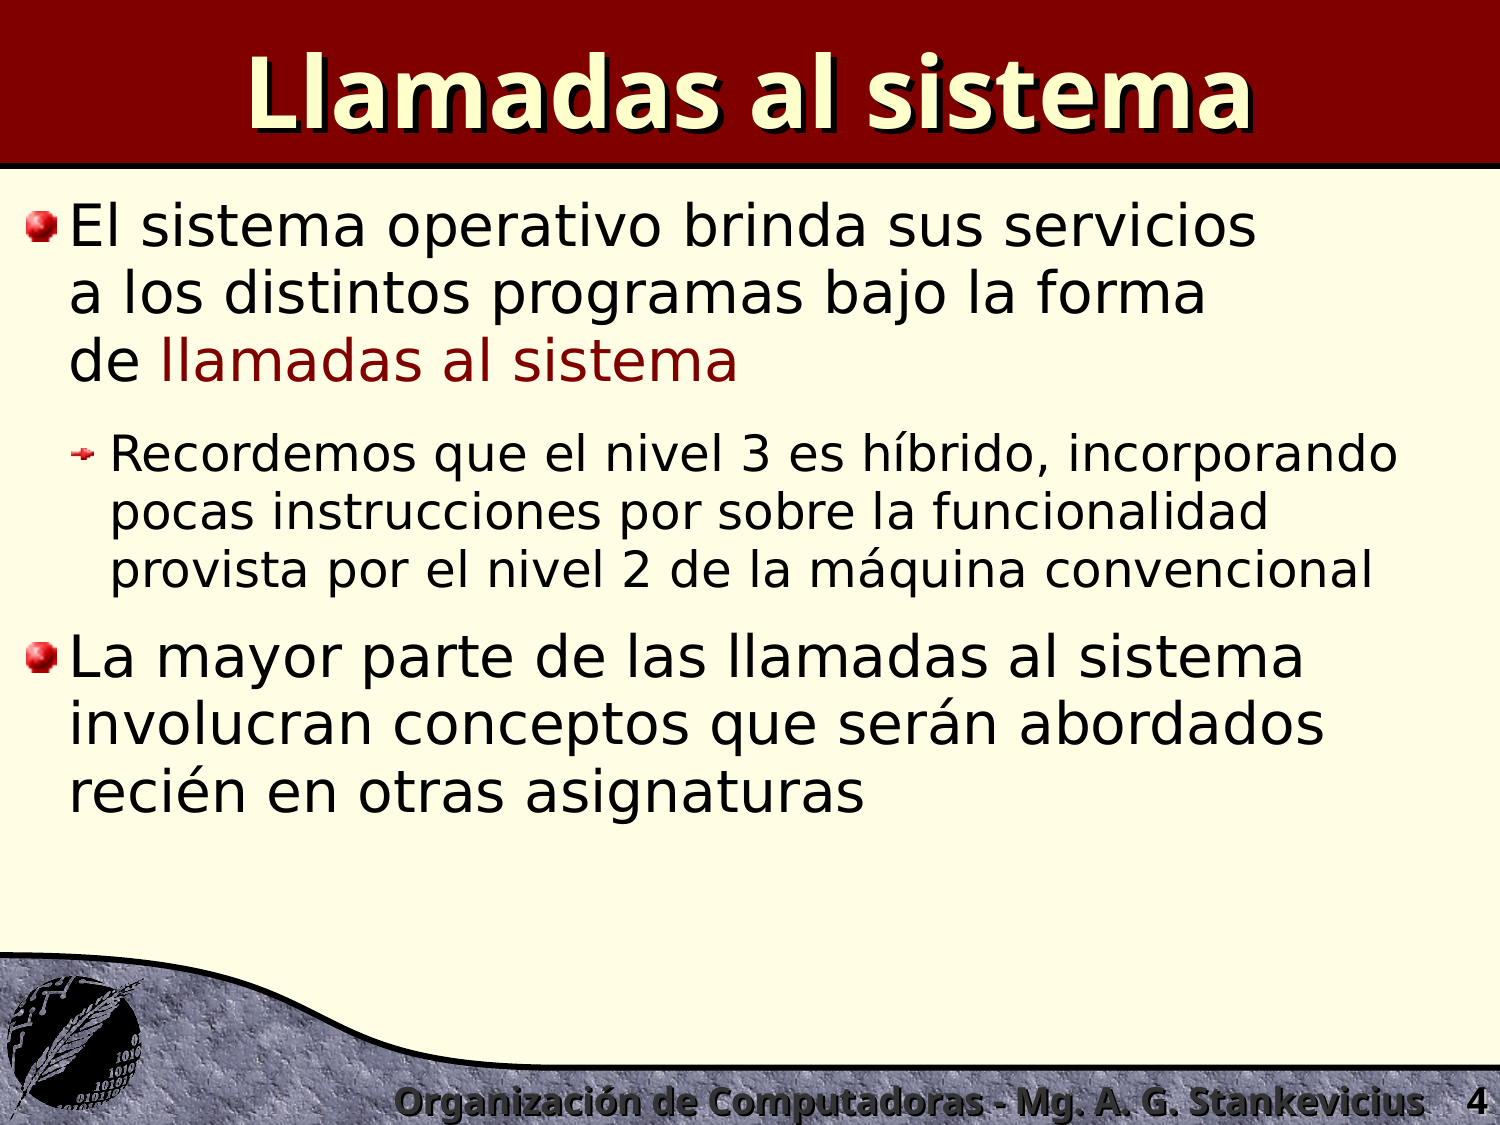

# Llamadas al sistema
El sistema operativo brinda sus servicios
a los distintos programas bajo la forma
de llamadas al sistema
Recordemos que el nivel 3 es híbrido, incorporando pocas instrucciones por sobre la funcionalidad provista por el nivel 2 de la máquina convencional
La mayor parte de las llamadas al sistema involucran conceptos que serán abordados recién en otras asignaturas
4